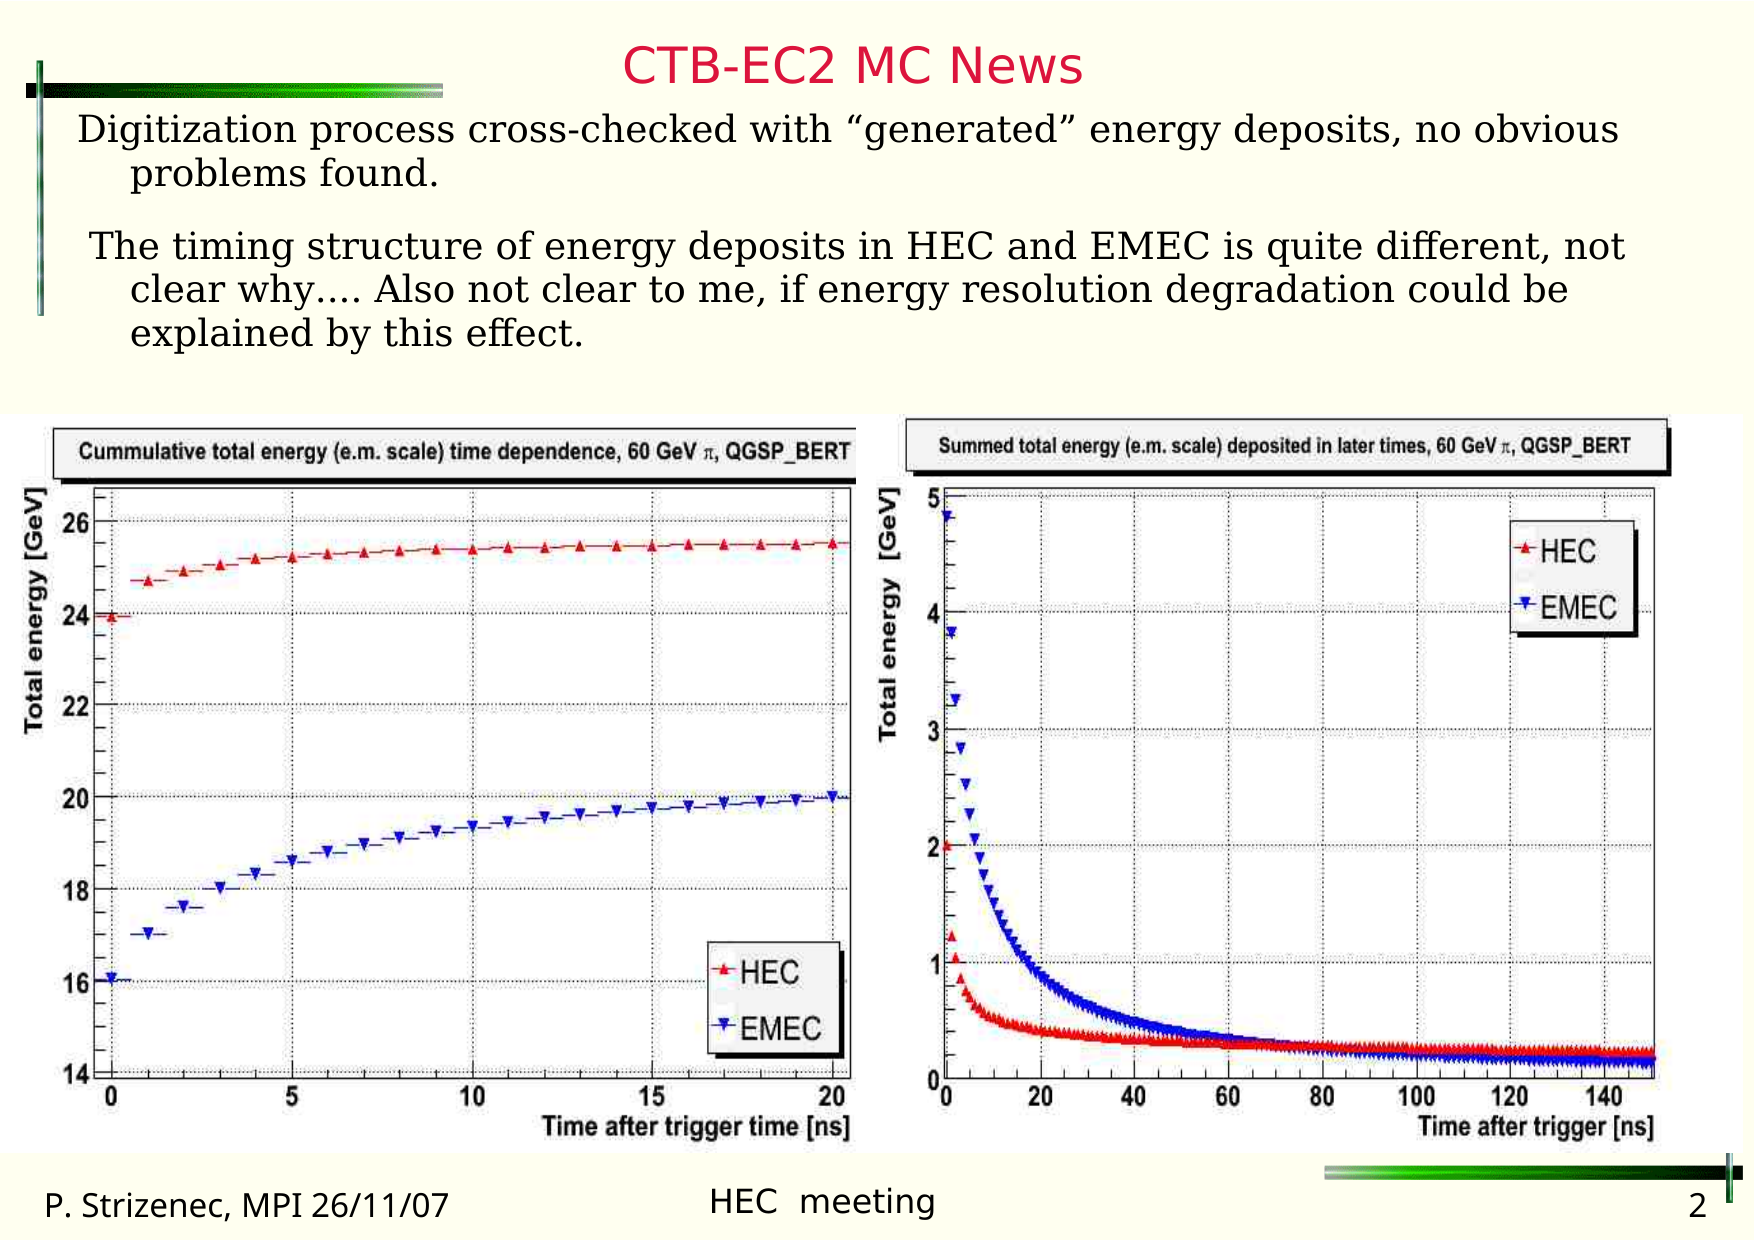

CTB-EC2 MC News
# Digitization process cross-checked with “generated” energy deposits, no obvious problems found.
 The timing structure of energy deposits in HEC and EMEC is quite different, not clear why.... Also not clear to me, if energy resolution degradation could be explained by this effect.
P. Strizenec, MPI 26/11/07
HEC meeting